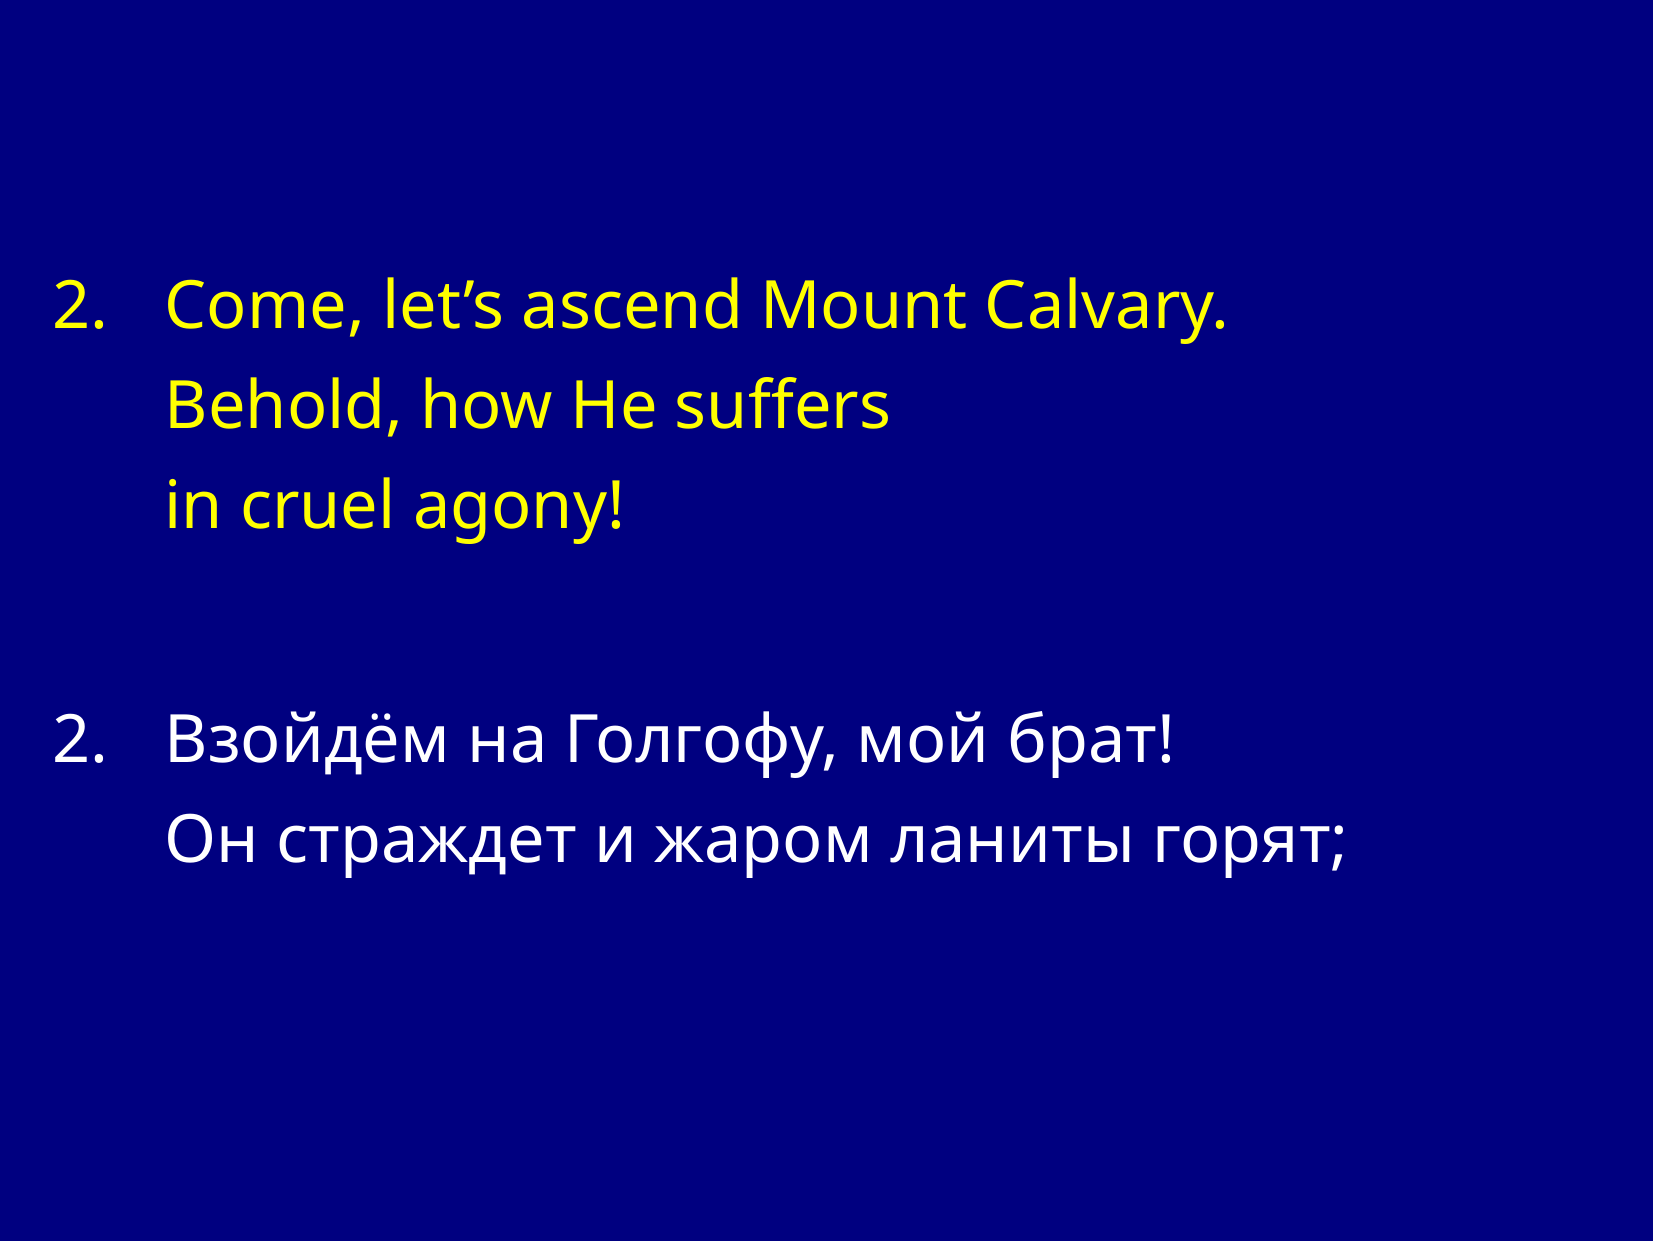

2.	Come, let’s ascend Mount Calvary.
	Behold, how He suffers
	in cruel agony!
2.	Взойдём на Голгофу, мой брат!
	Он страждет и жаром ланиты горят;